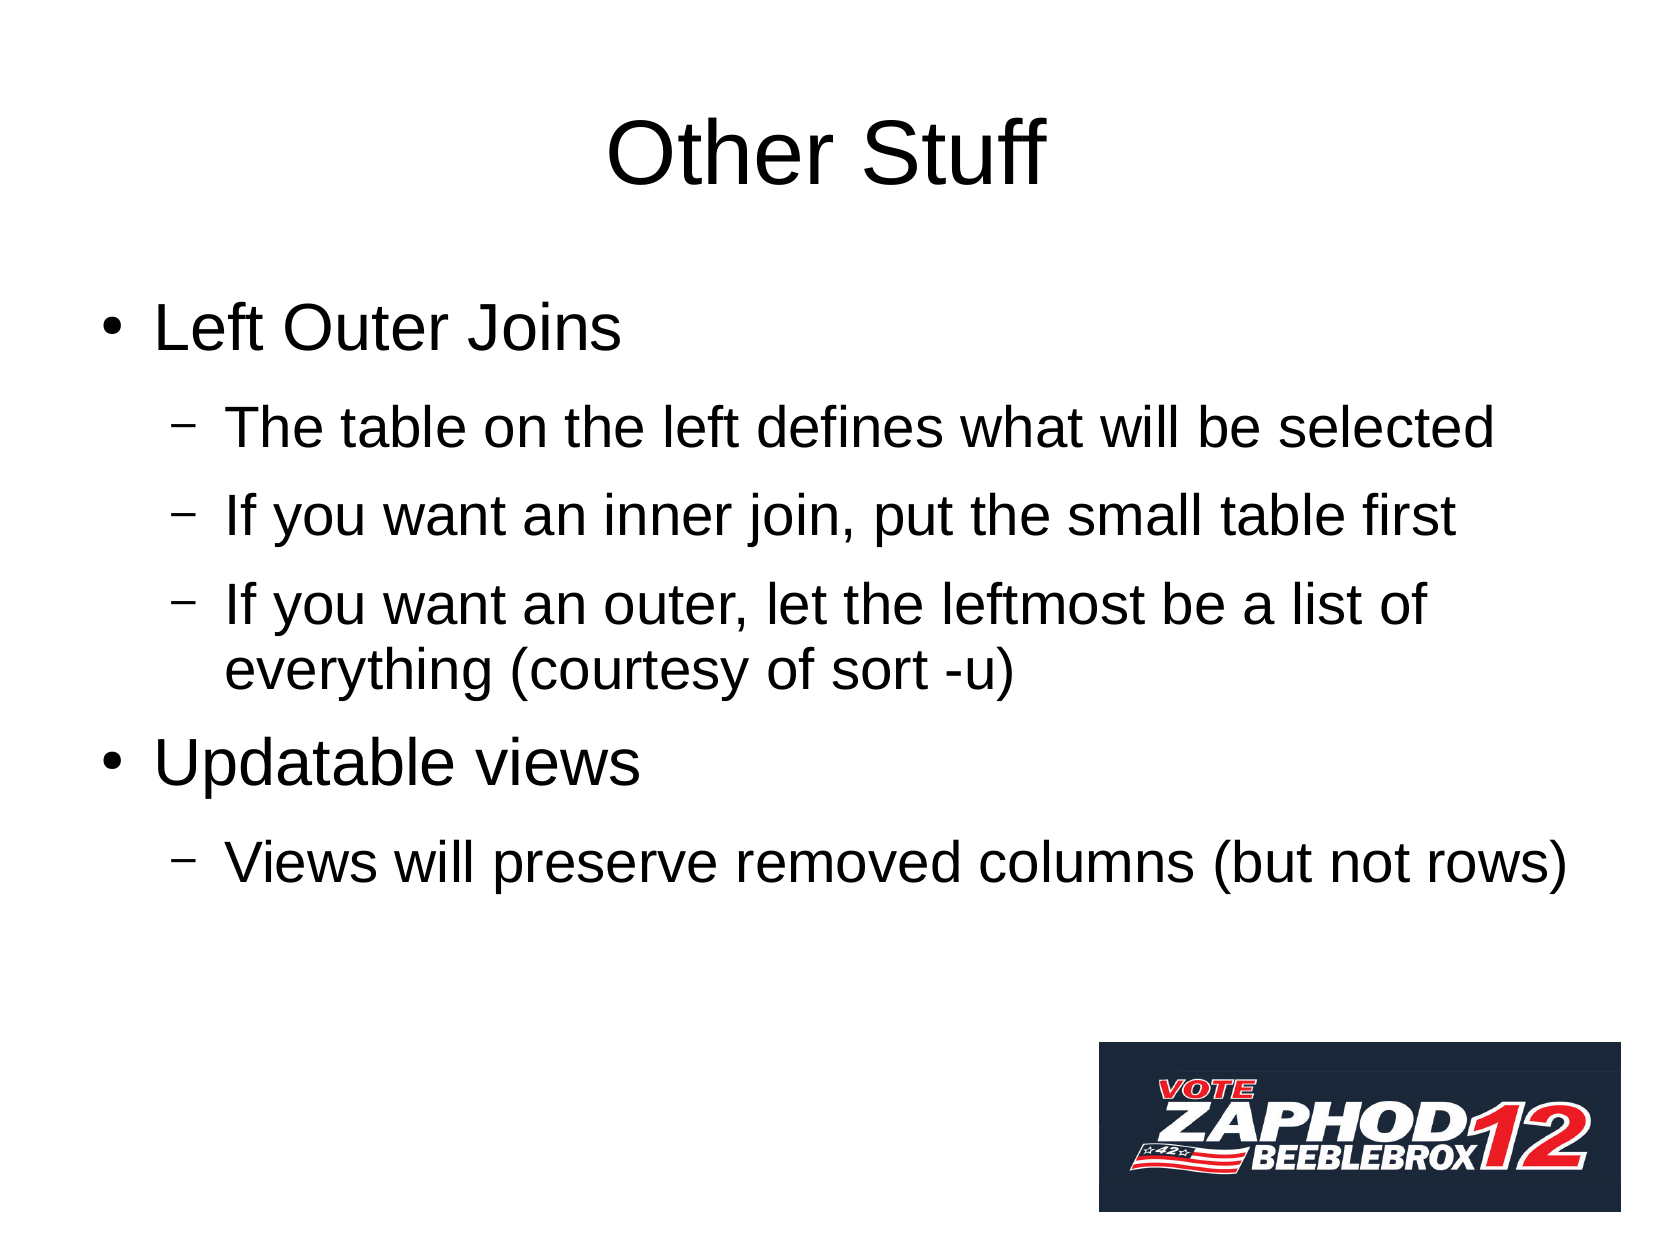

# Other Stuff
Left Outer Joins
The table on the left defines what will be selected
If you want an inner join, put the small table first
If you want an outer, let the leftmost be a list of everything (courtesy of sort -u)
Updatable views
Views will preserve removed columns (but not rows)